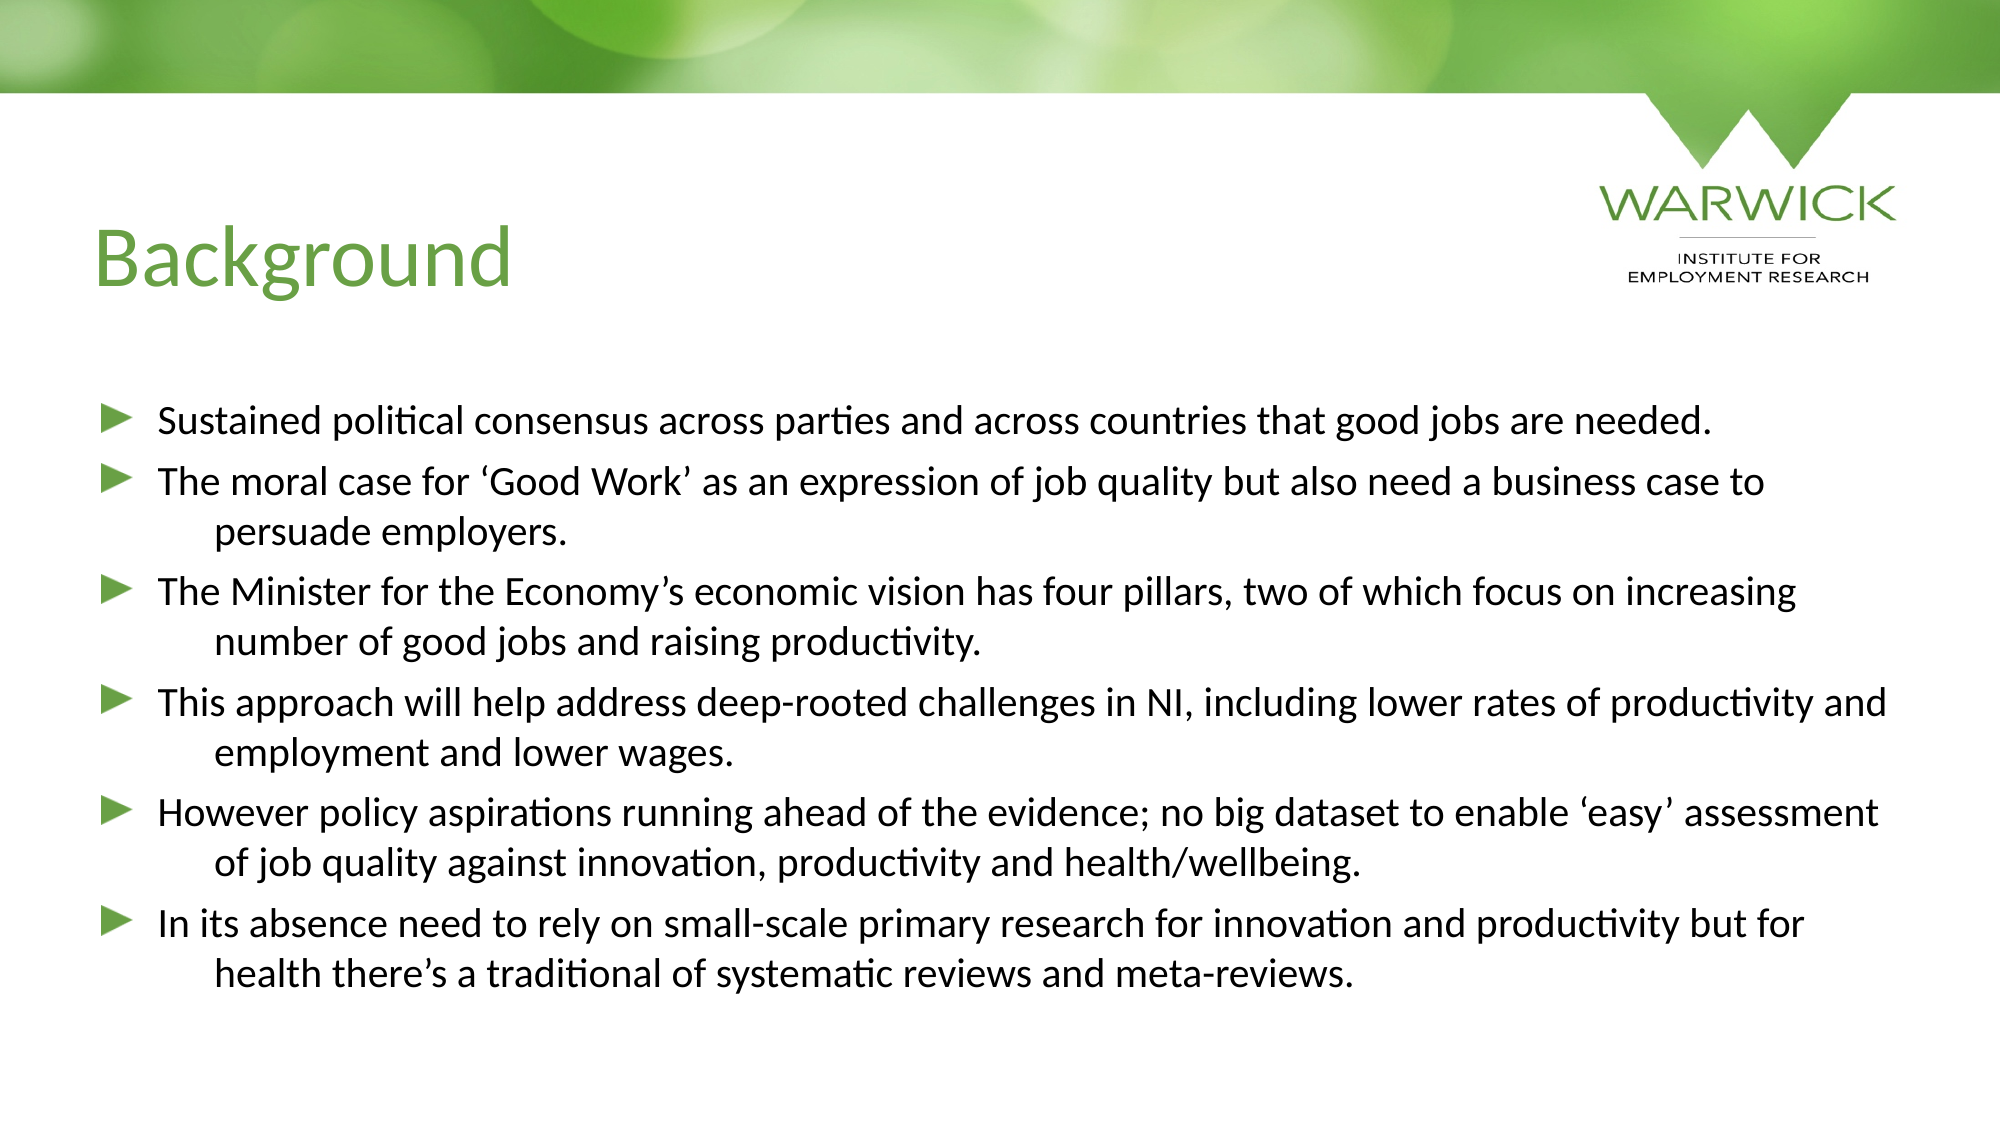

Background
# Sustained political consensus across parties and across countries that good jobs are needed.
The moral case for ‘Good Work’ as an expression of job quality but also need a business case to persuade employers.
The Minister for the Economy’s economic vision has four pillars, two of which focus on increasing number of good jobs and raising productivity.
This approach will help address deep-rooted challenges in NI, including lower rates of productivity and employment and lower wages.
However policy aspirations running ahead of the evidence; no big dataset to enable ‘easy’ assessment of job quality against innovation, productivity and health/wellbeing.
In its absence need to rely on small-scale primary research for innovation and productivity but for health there’s a traditional of systematic reviews and meta-reviews.